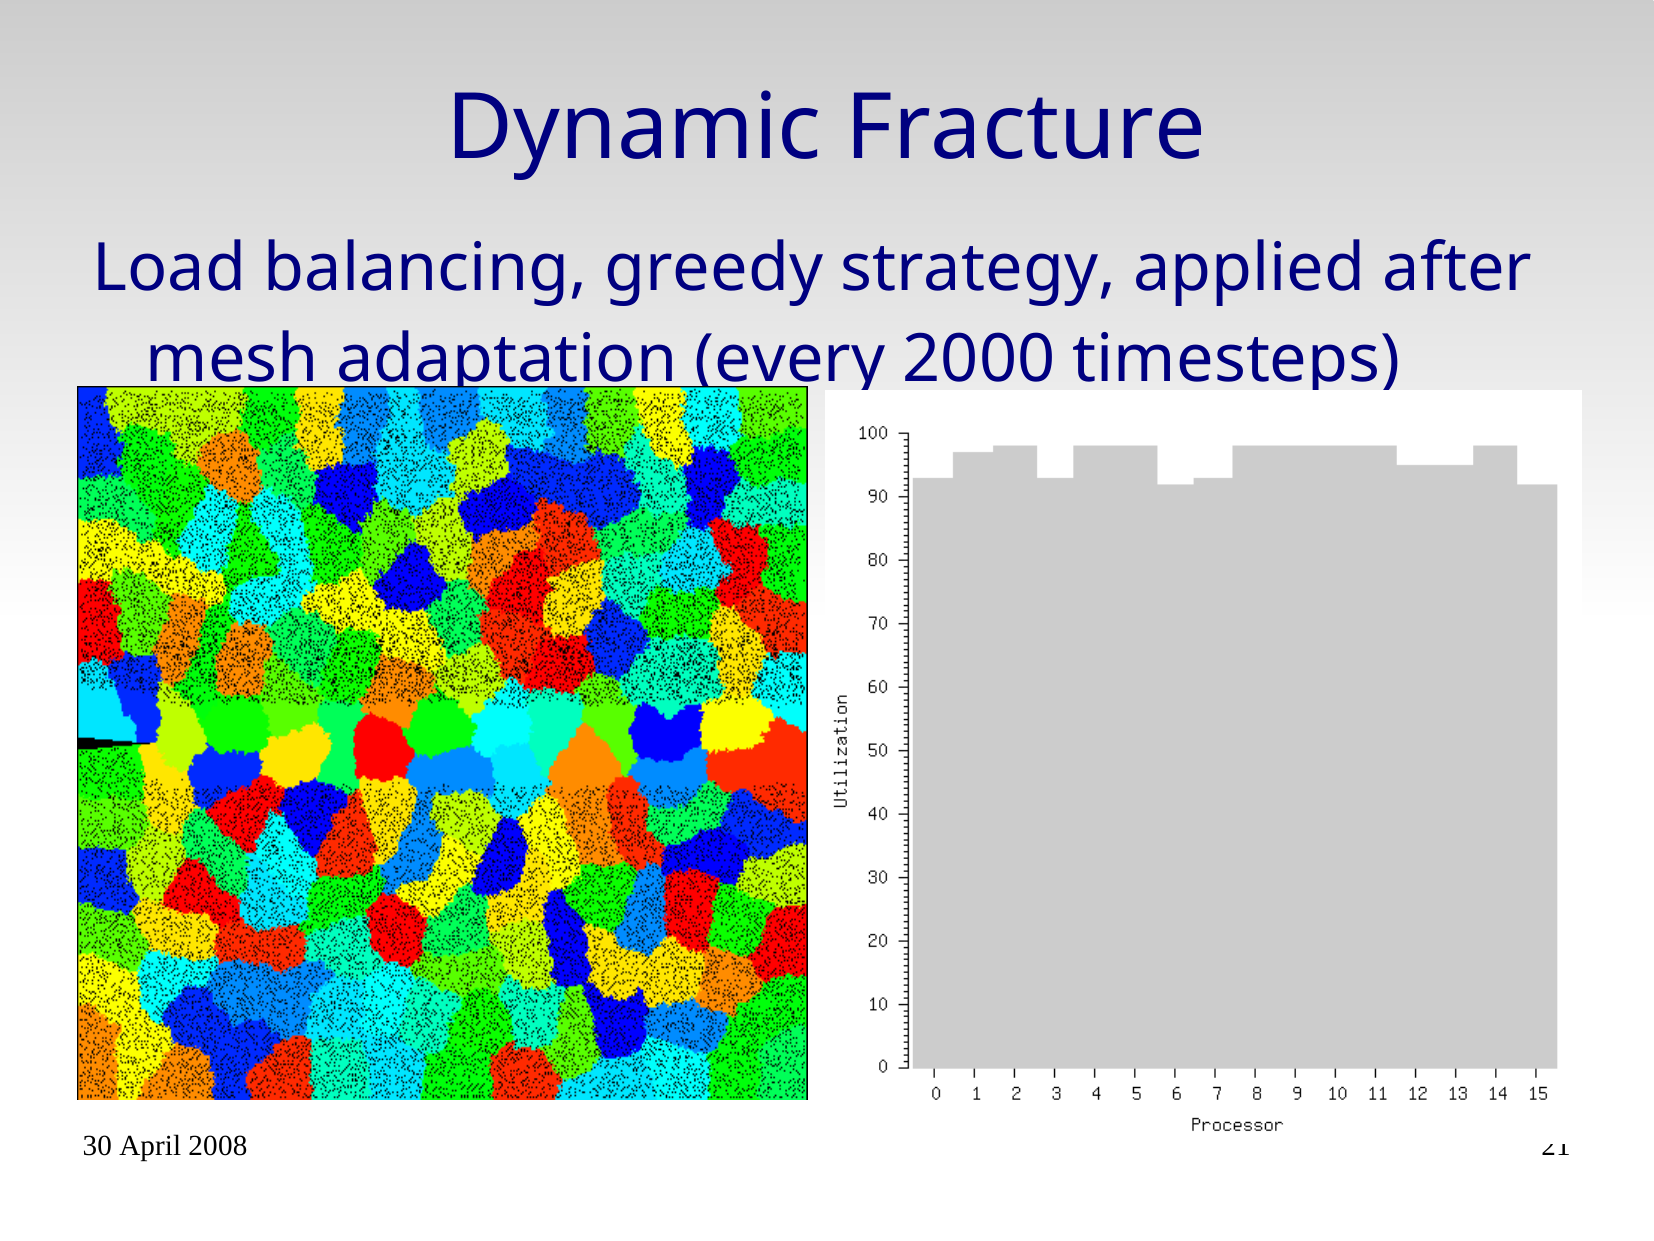

# Dynamic Fracture
Load balancing, greedy strategy, applied after mesh adaptation (every 2000 timesteps)
30 April 2008
21